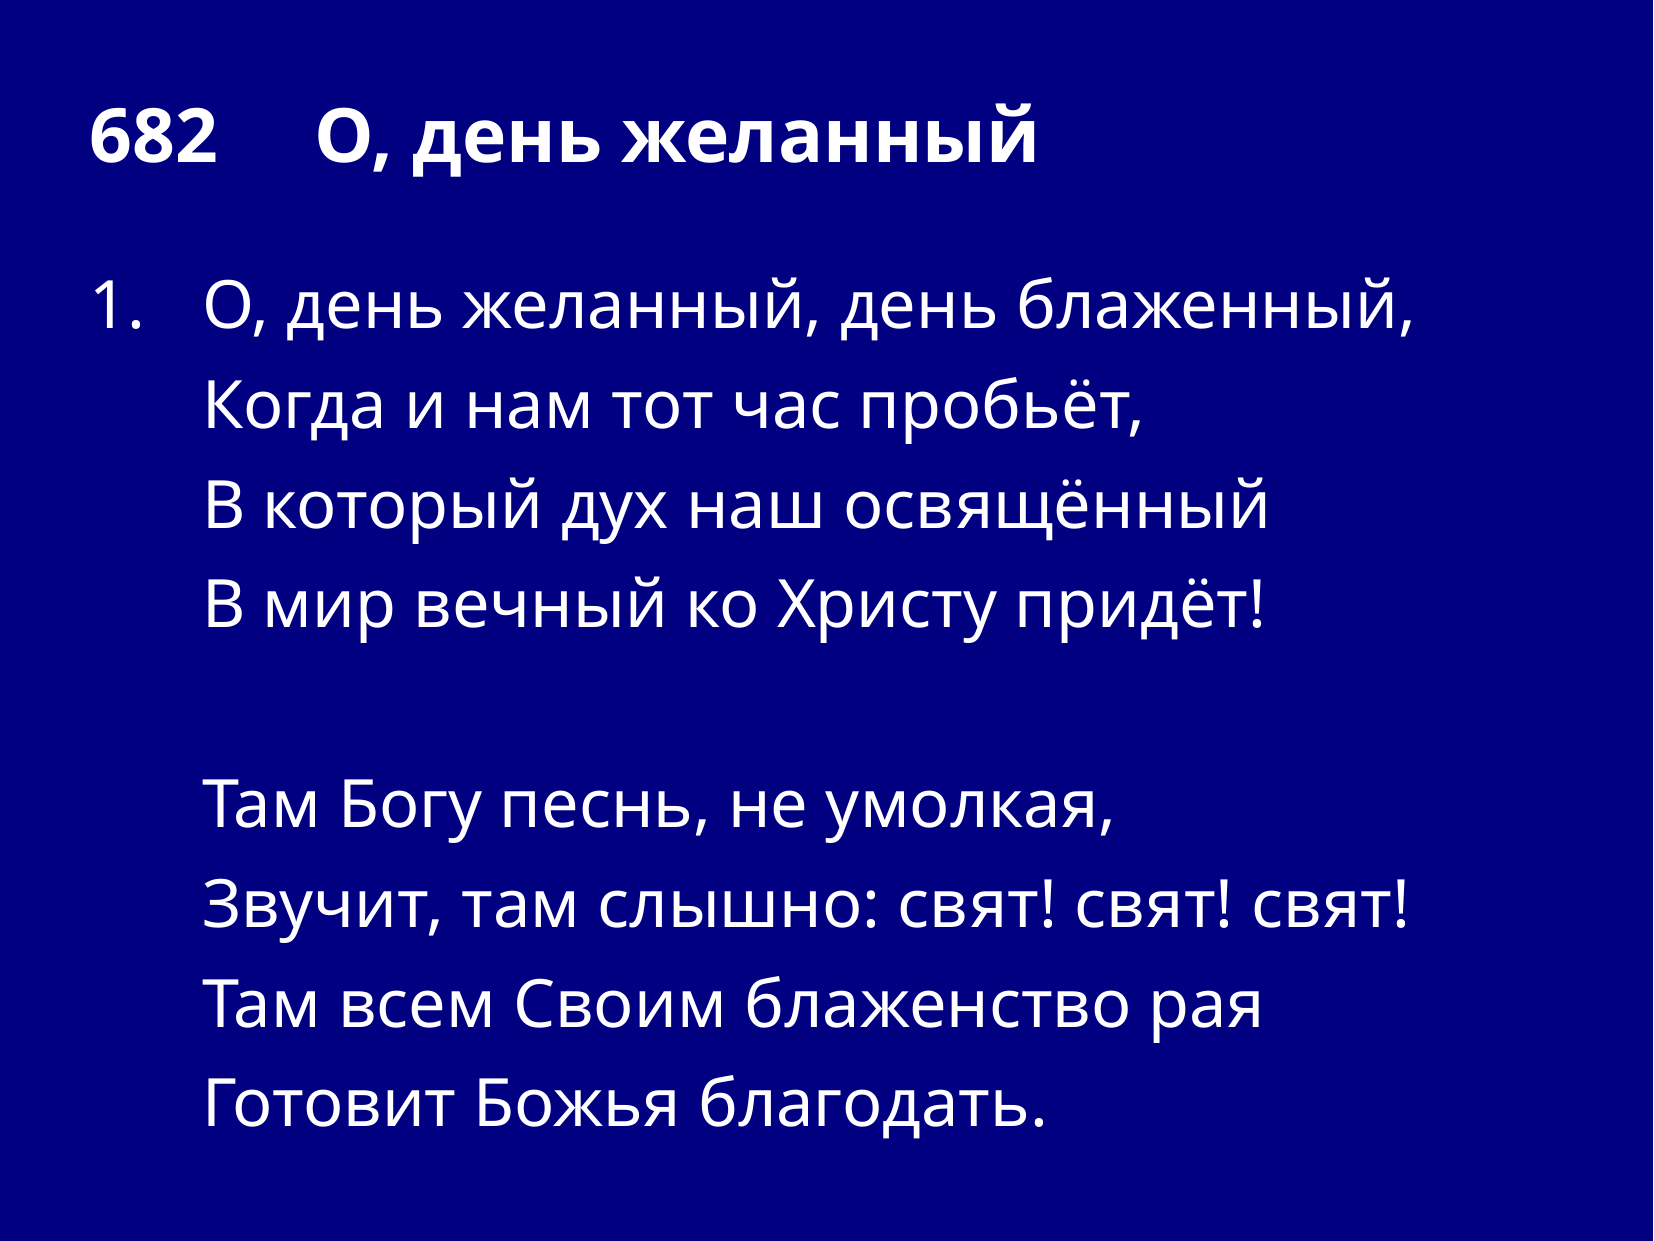

682	О, день желанный
1.	О, день желанный, день блаженный,
	Когда и нам тот час пробьёт,
	В который дух наш освящённый
	В мир вечный ко Христу придёт!
	Там Богу песнь, не умолкая,
	Звучит, там слышно: свят! свят! свят!
	Там всем Своим блаженство рая
	Готовит Божья благодать.